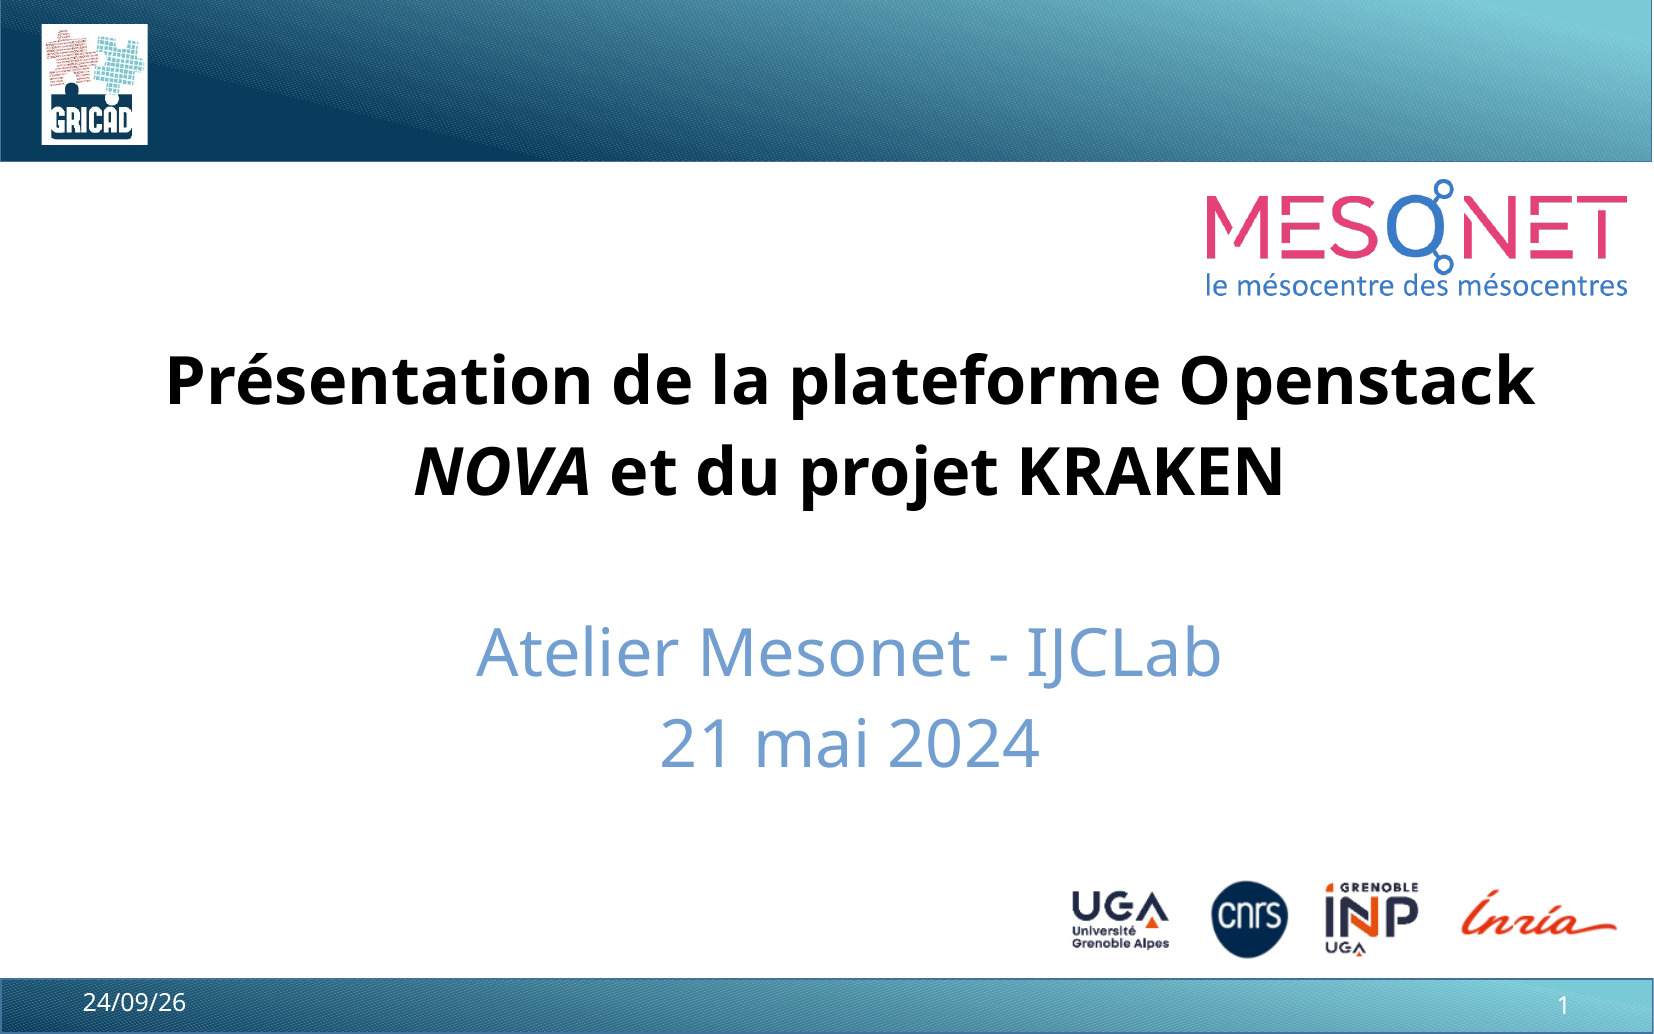

# Présentation de la plateforme Openstack NOVA et du projet KRAKEN
Atelier Mesonet - IJCLab
21 mai 2024
1